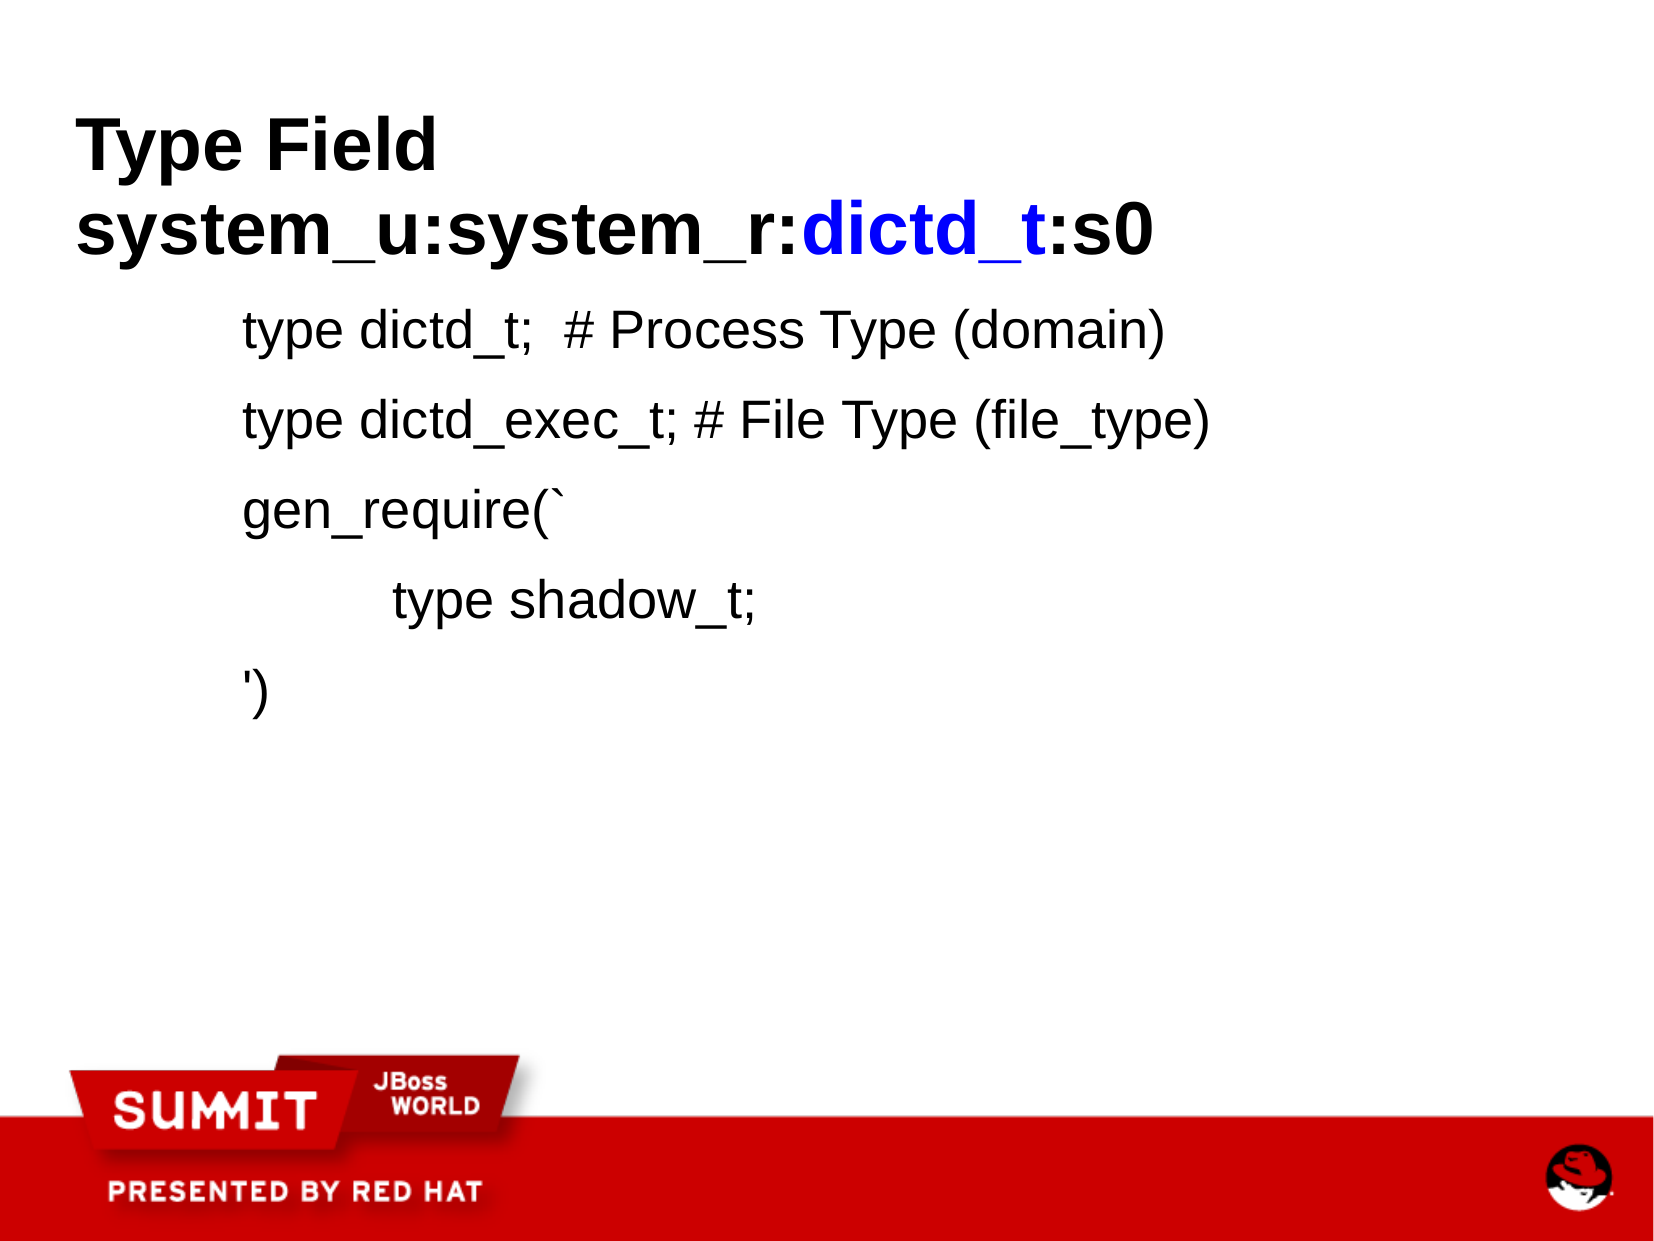

# Type Field system_u:system_r:dictd_t:s0
type dictd_t; # Process Type (domain)
type dictd_exec_t; # File Type (file_type)
gen_require(`
 type shadow_t;
')